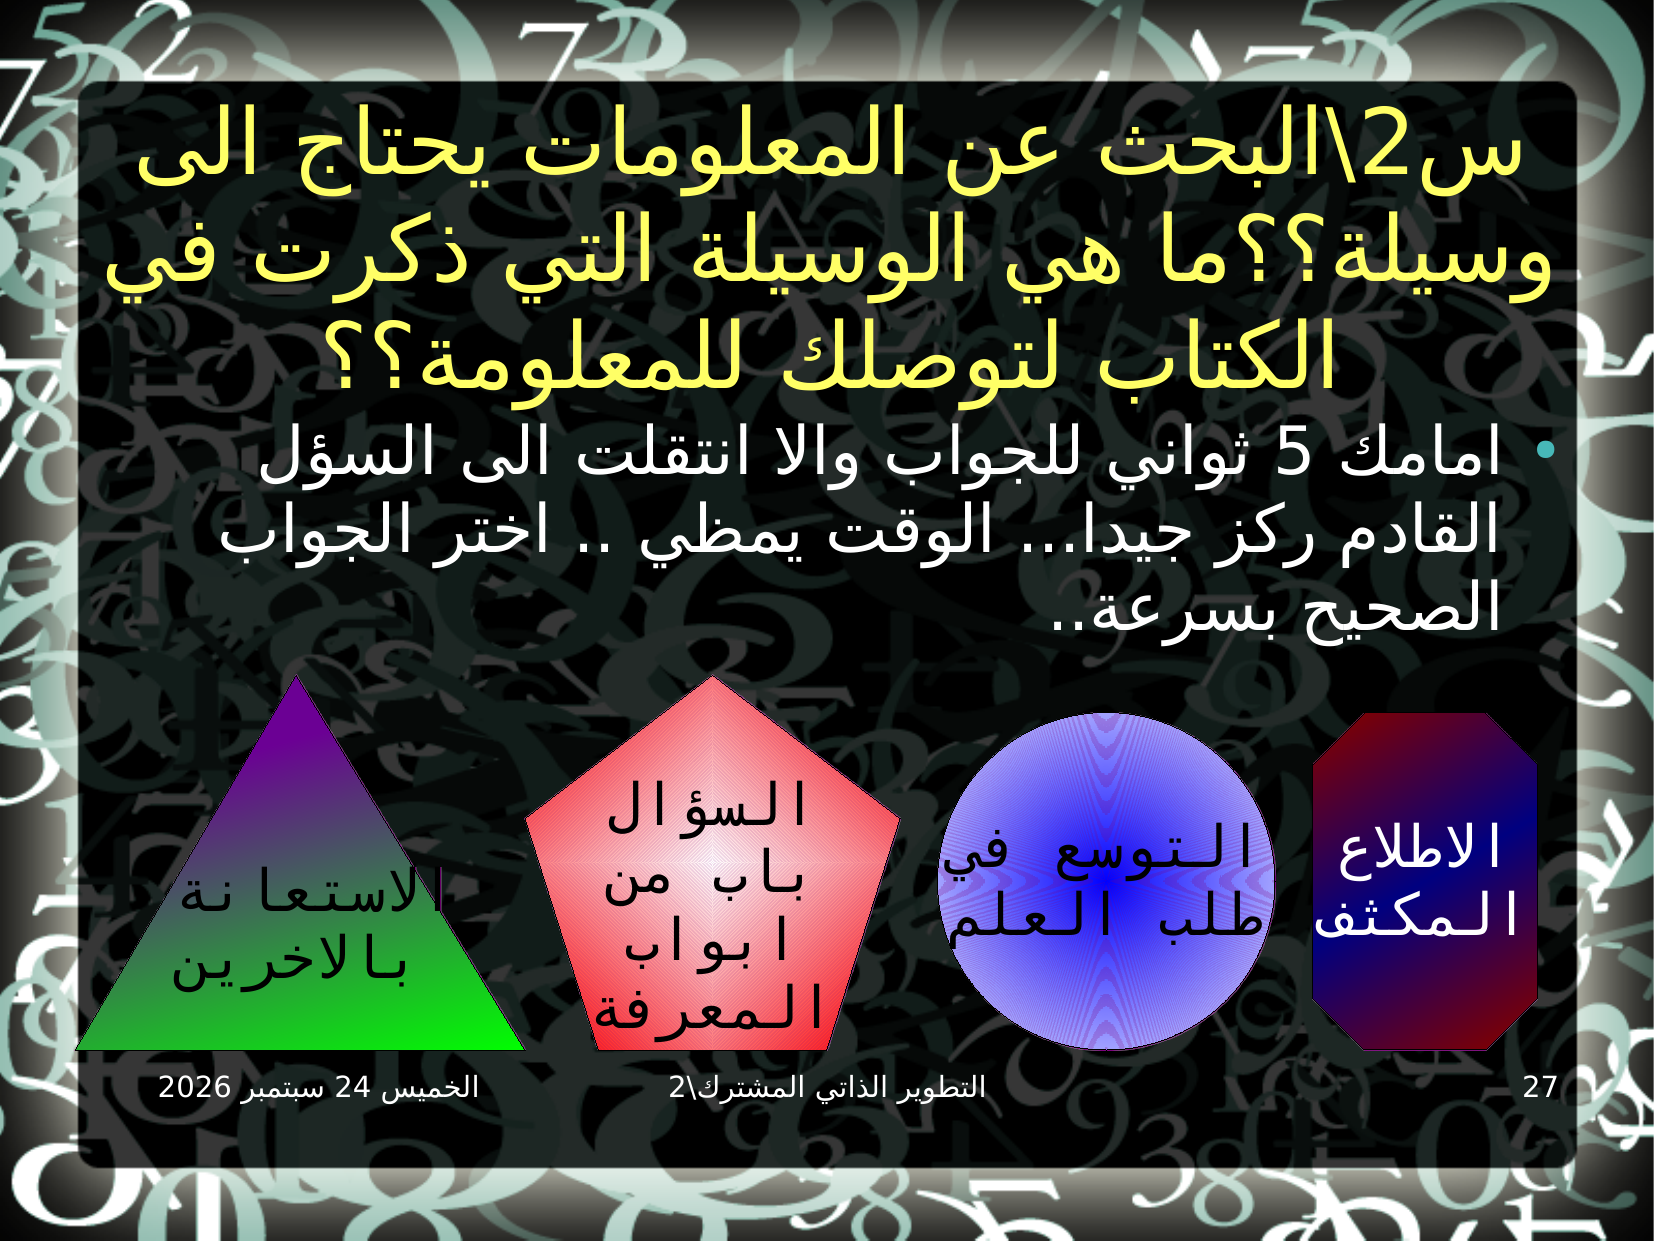

# س2\البحث عن المعلومات يحتاج الى وسيلة؟؟ما هي الوسيلة التي ذكرت في الكتاب لتوصلك للمعلومة؟؟
امامك 5 ثواني للجواب والا انتقلت الى السؤل القادم ركز جيدا... الوقت يمظي .. اختر الجواب الصحيح بسرعة..
الاستعانة
بالاخرين
السؤال
باب من
ابواب
المعرفة
التوسع في
طلب العلم
الاطلاع
المكثف
التطوير الذاتي المشترك\2
27